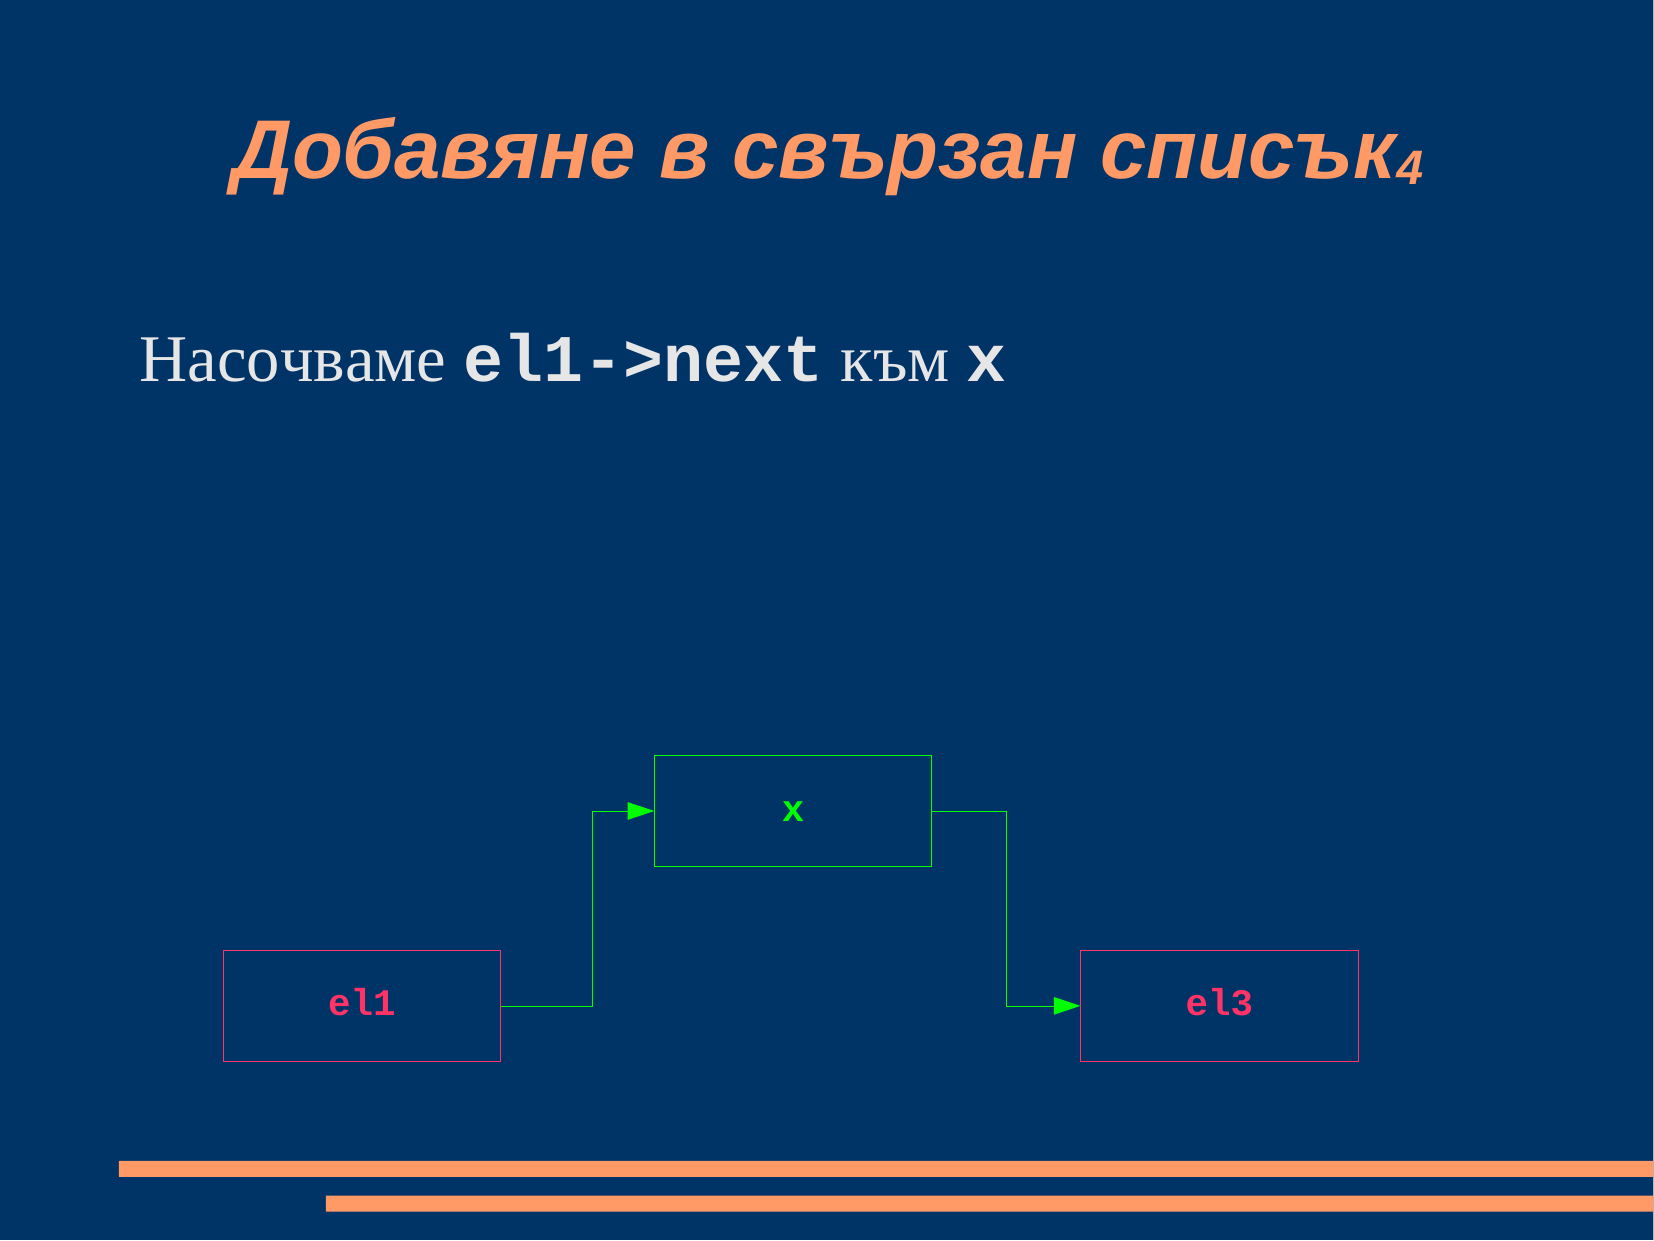

# Добавяне в свързан списък4
Насочваме el1->next към x
x
el1
el3